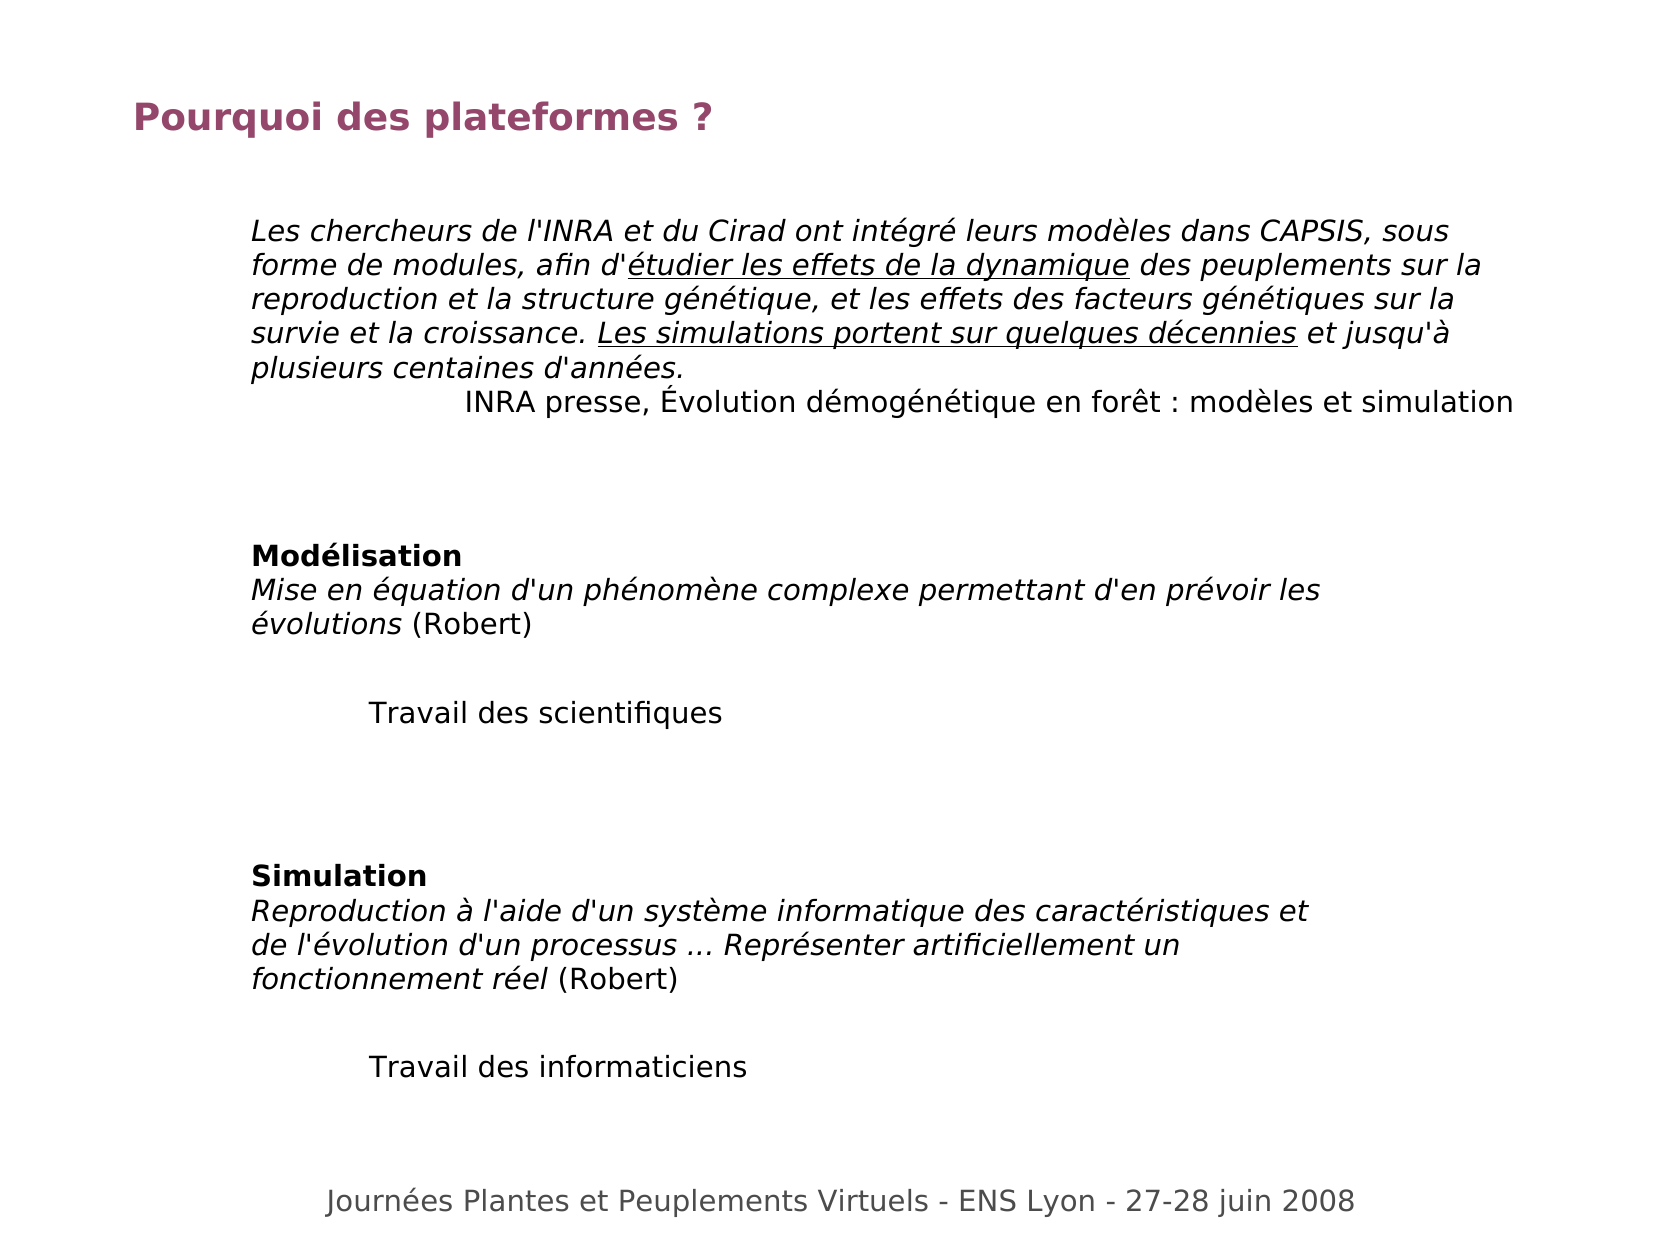

Pourquoi des plateformes ?
Les chercheurs de l'INRA et du Cirad ont intégré leurs modèles dans CAPSIS, sous forme de modules, afin d'étudier les effets de la dynamique des peuplements sur la reproduction et la structure génétique, et les effets des facteurs génétiques sur la survie et la croissance. Les simulations portent sur quelques décennies et jusqu'à plusieurs centaines d'années.
INRA presse, Évolution démogénétique en forêt : modèles et simulation
Modélisation
Mise en équation d'un phénomène complexe permettant d'en prévoir les évolutions (Robert)
Travail des scientifiques
Simulation
Reproduction à l'aide d'un système informatique des caractéristiques et de l'évolution d'un processus ... Représenter artificiellement un fonctionnement réel (Robert)
Travail des informaticiens
Journées Plantes et Peuplements Virtuels - ENS Lyon - 27-28 juin 2008